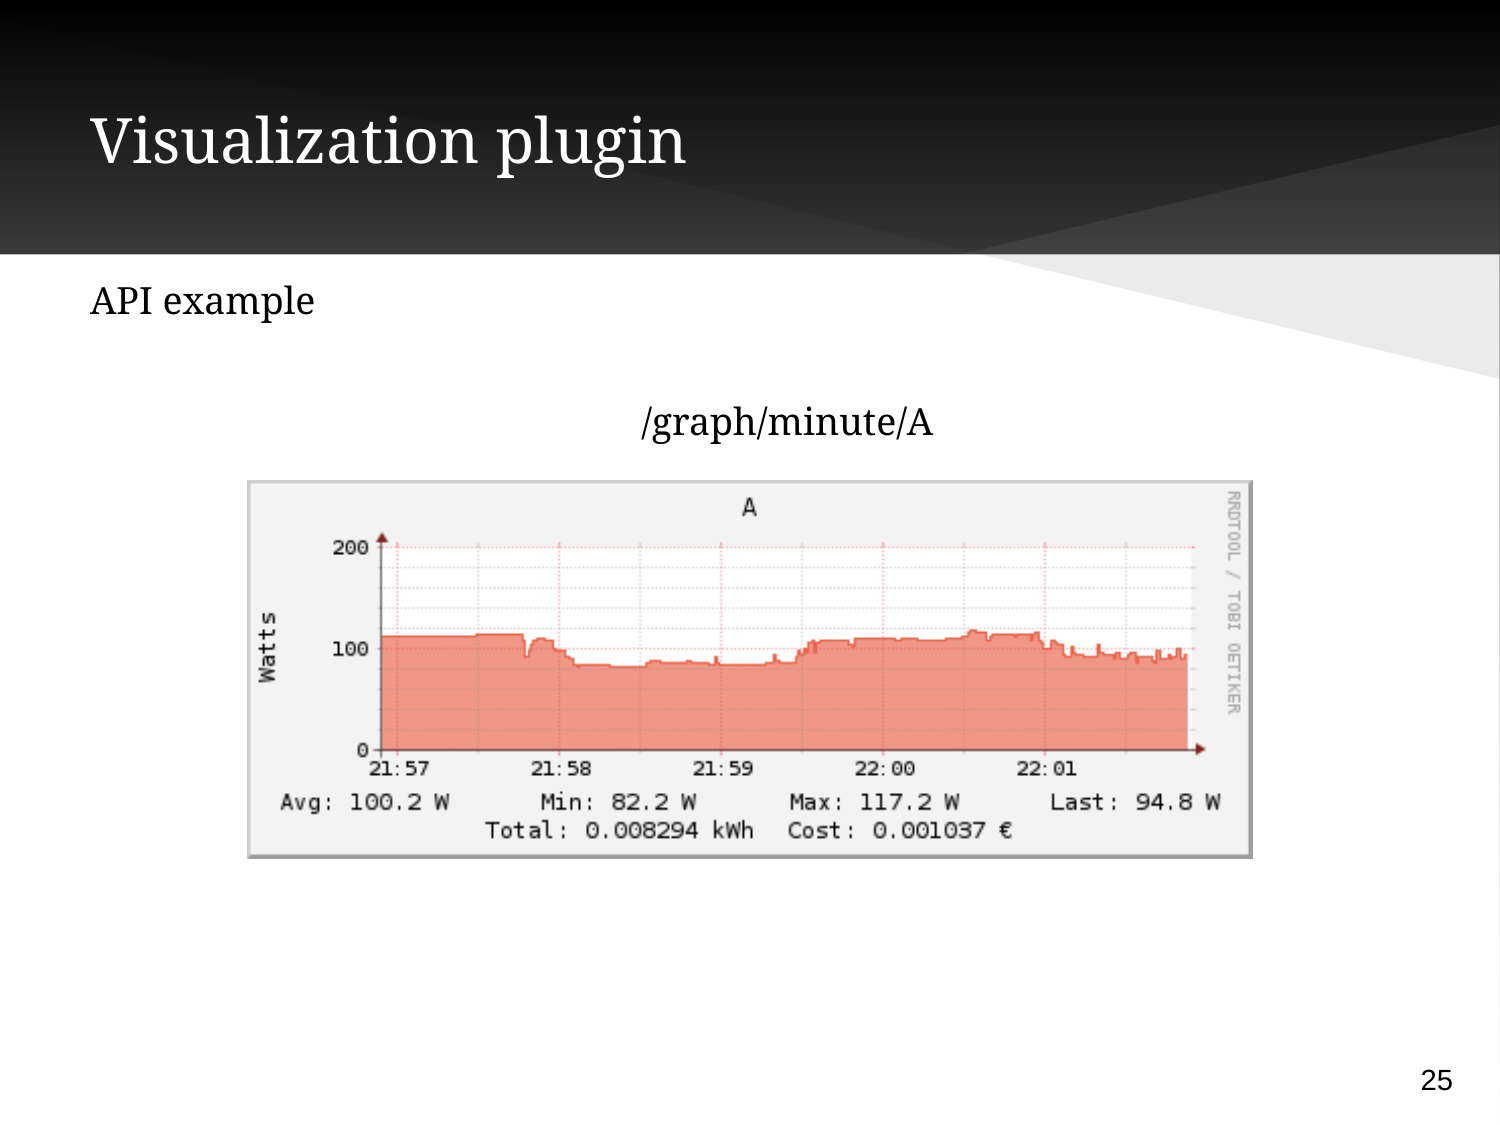

# Visualization plugin
API example
/graph/minute/A
25